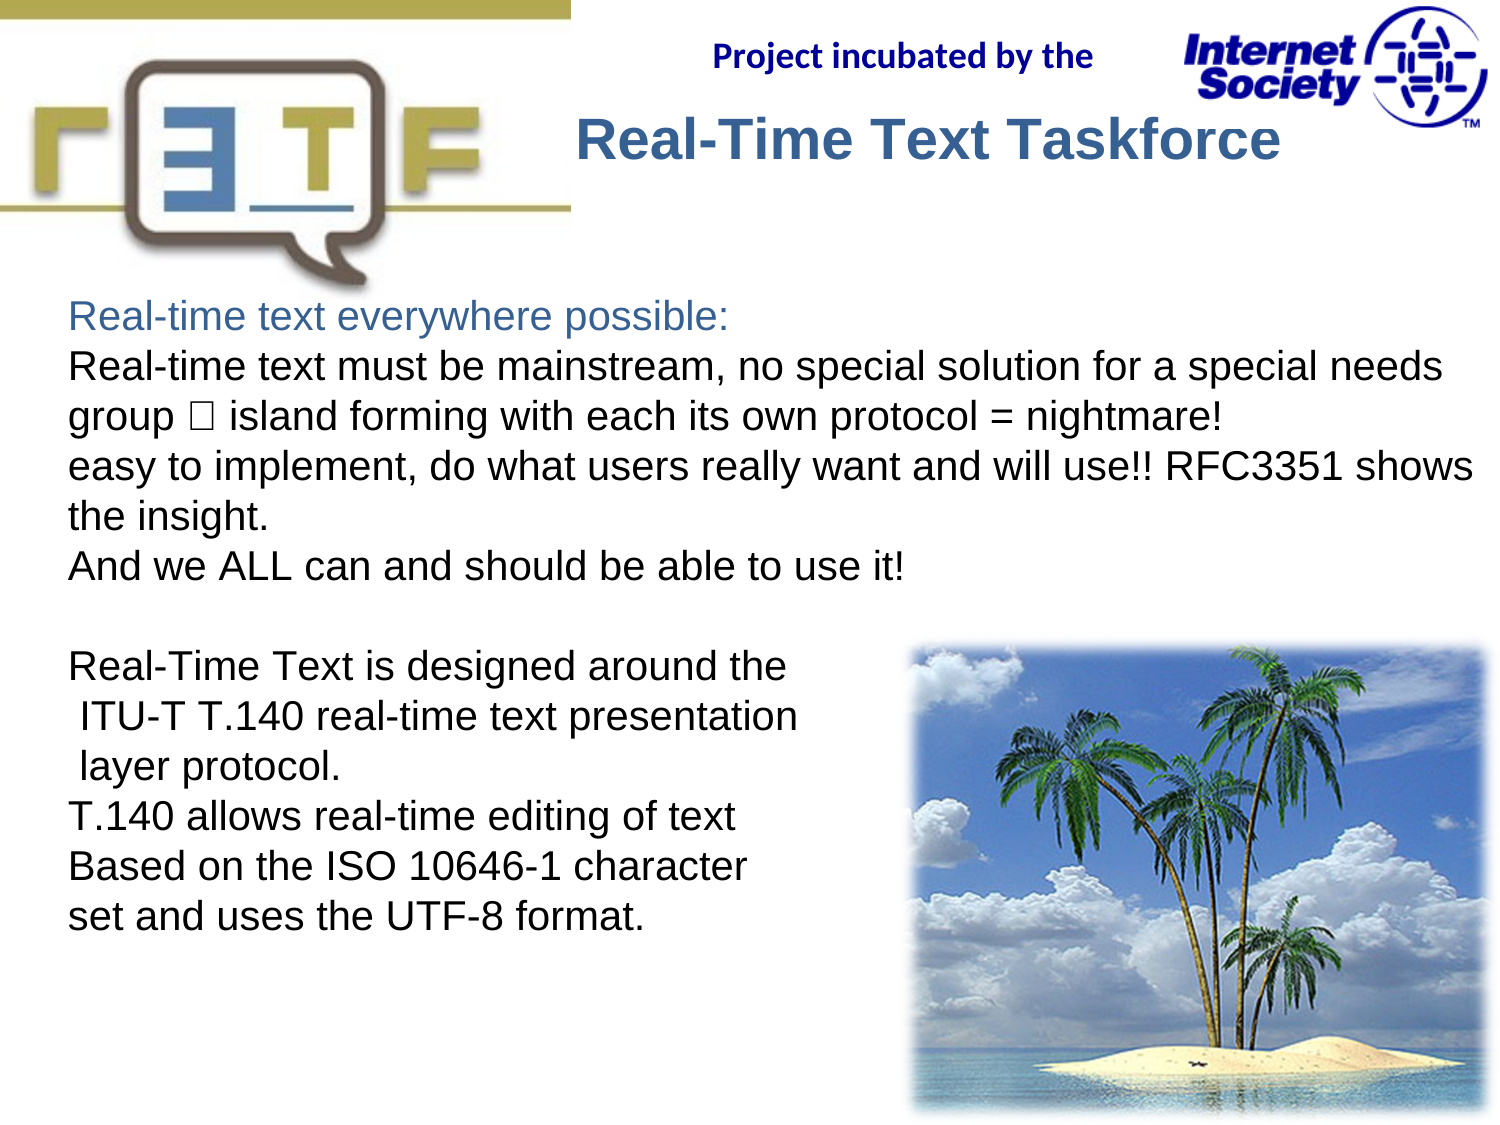

Real-time text everywhere possible:
Real-time text must be mainstream, no special solution for a special needs group  island forming with each its own protocol = nightmare!
easy to implement, do what users really want and will use!! RFC3351 shows the insight.
And we ALL can and should be able to use it!
Real-Time Text is designed around the
 ITU-T T.140 real-time text presentation
 layer protocol.
T.140 allows real-time editing of text
Based on the ISO 10646-1 character
set and uses the UTF-8 format.